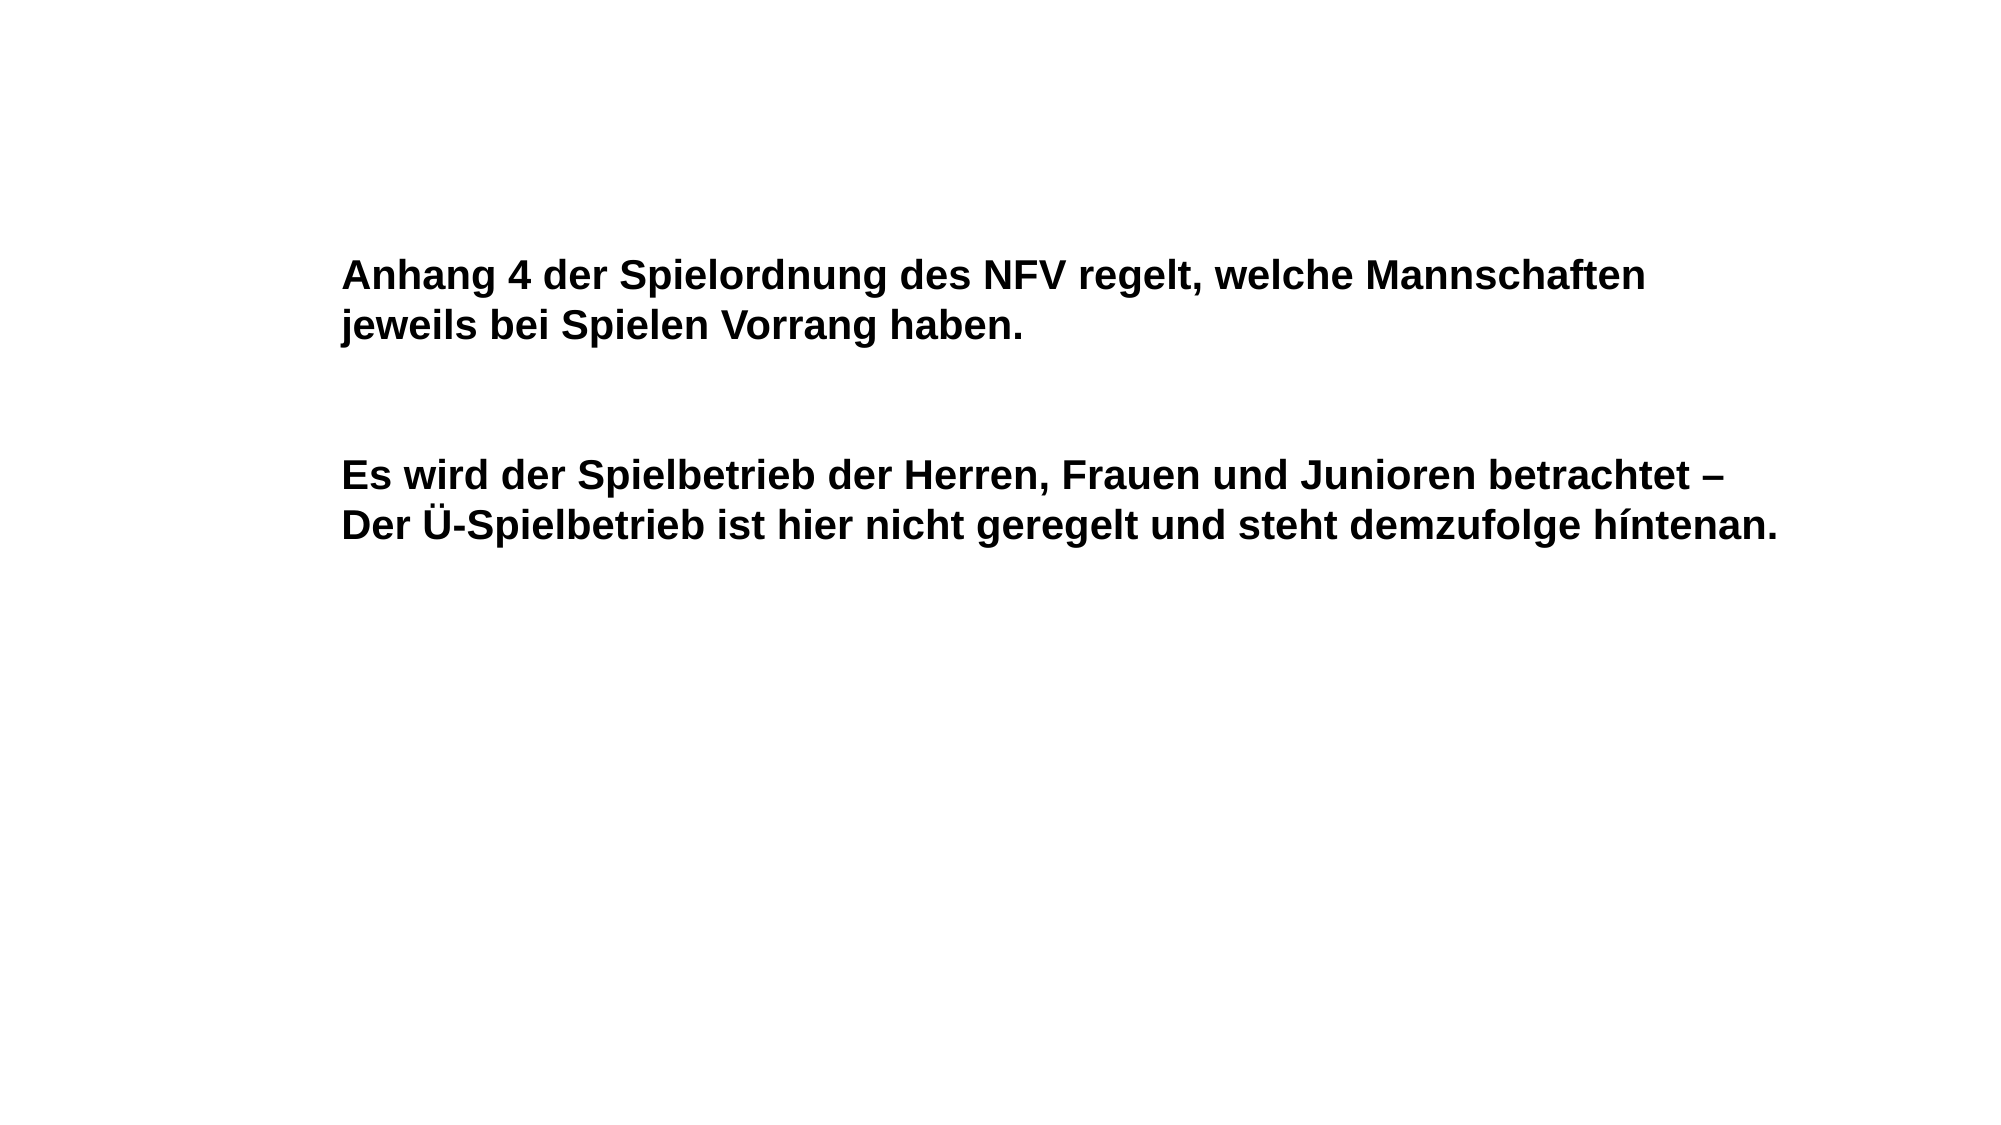

Anhang 4 der Spielordnung des NFV regelt, welche Mannschaften
jeweils bei Spielen Vorrang haben.
Es wird der Spielbetrieb der Herren, Frauen und Junioren betrachtet –
Der Ü-Spielbetrieb ist hier nicht geregelt und steht demzufolge híntenan.